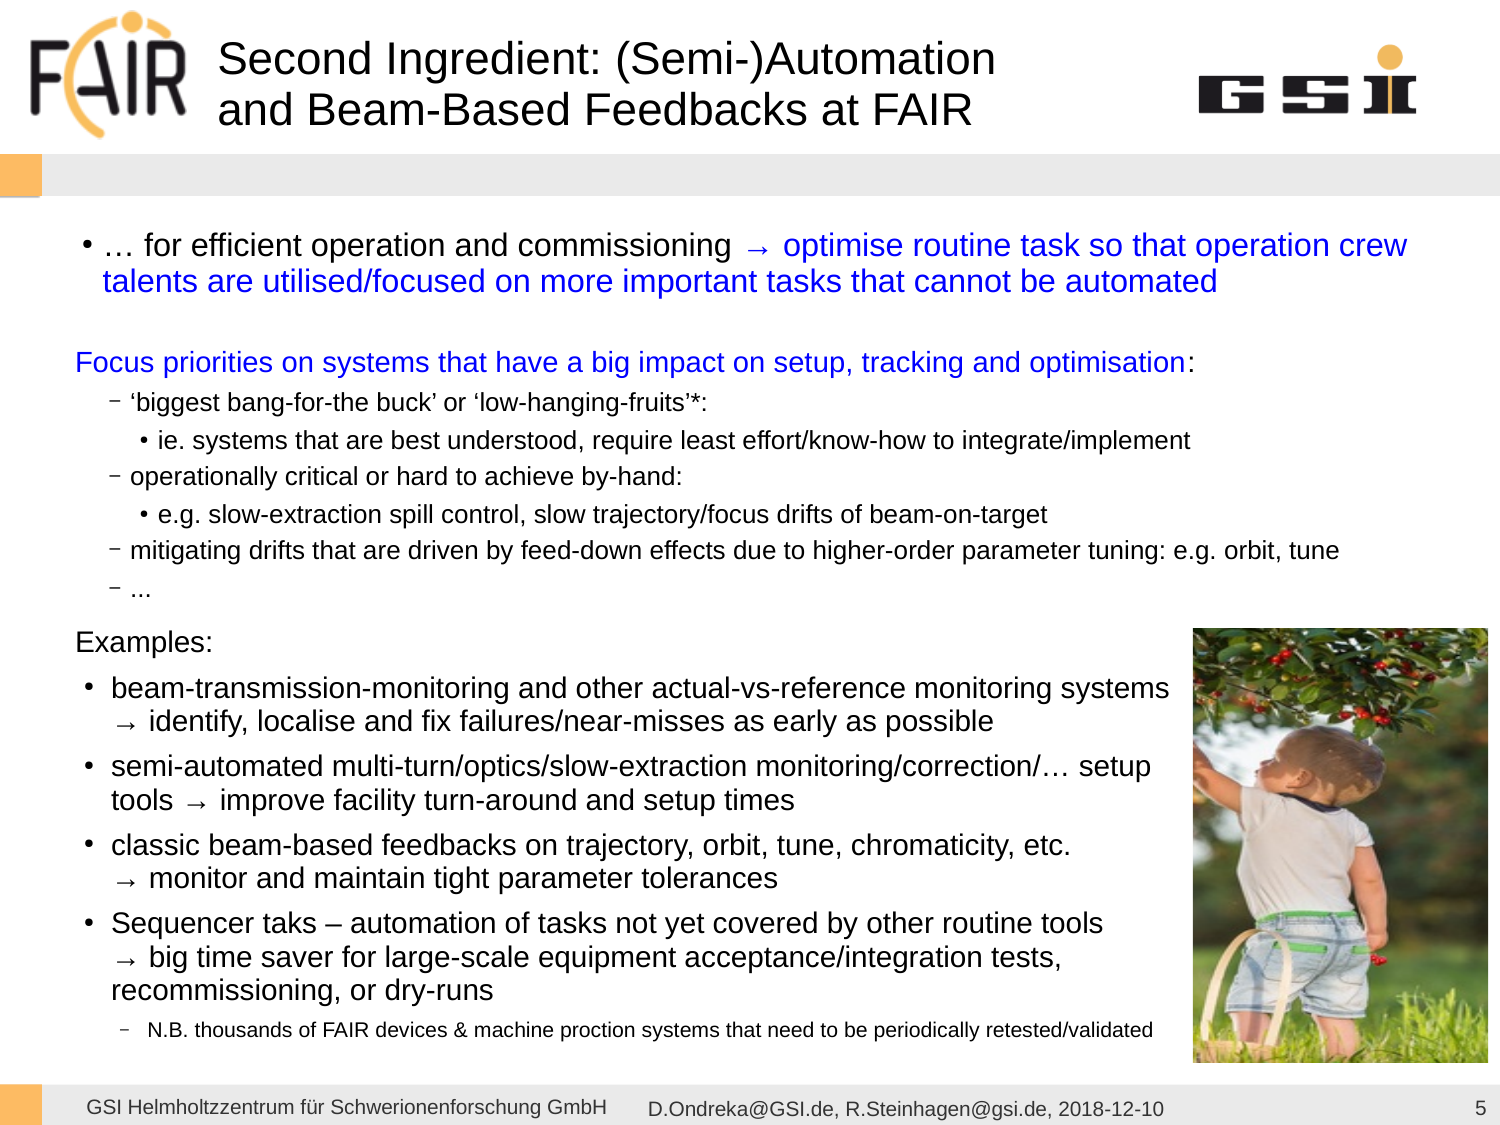

# Second Ingredient: (Semi-)Automation and Beam-Based Feedbacks at FAIR
… for efficient operation and commissioning → optimise routine task so that operation crew talents are utilised/focused on more important tasks that cannot be automated
Focus priorities on systems that have a big impact on setup, tracking and optimisation:
‘biggest bang-for-the buck’ or ‘low-hanging-fruits’*:
ie. systems that are best understood, require least effort/know-how to integrate/implement
operationally critical or hard to achieve by-hand:
e.g. slow-extraction spill control, slow trajectory/focus drifts of beam-on-target
mitigating drifts that are driven by feed-down effects due to higher-order parameter tuning: e.g. orbit, tune
...
Examples:
beam-transmission-monitoring and other actual-vs-reference monitoring systems → identify, localise and fix failures/near‑misses as early as possible
semi-automated multi-turn/optics/slow-extraction monitoring/correction/… setup tools → improve facility turn-around and setup times
classic beam-based feedbacks on trajectory, orbit, tune, chromaticity, etc. → monitor and maintain tight parameter tolerances
Sequencer taks – automation of tasks not yet covered by other routine tools → big time saver for large‑scale equipment acceptance/integration tests, recommissioning, or dry-runs
N.B. thousands of FAIR devices & machine proction systems that need to be periodically retested/validated